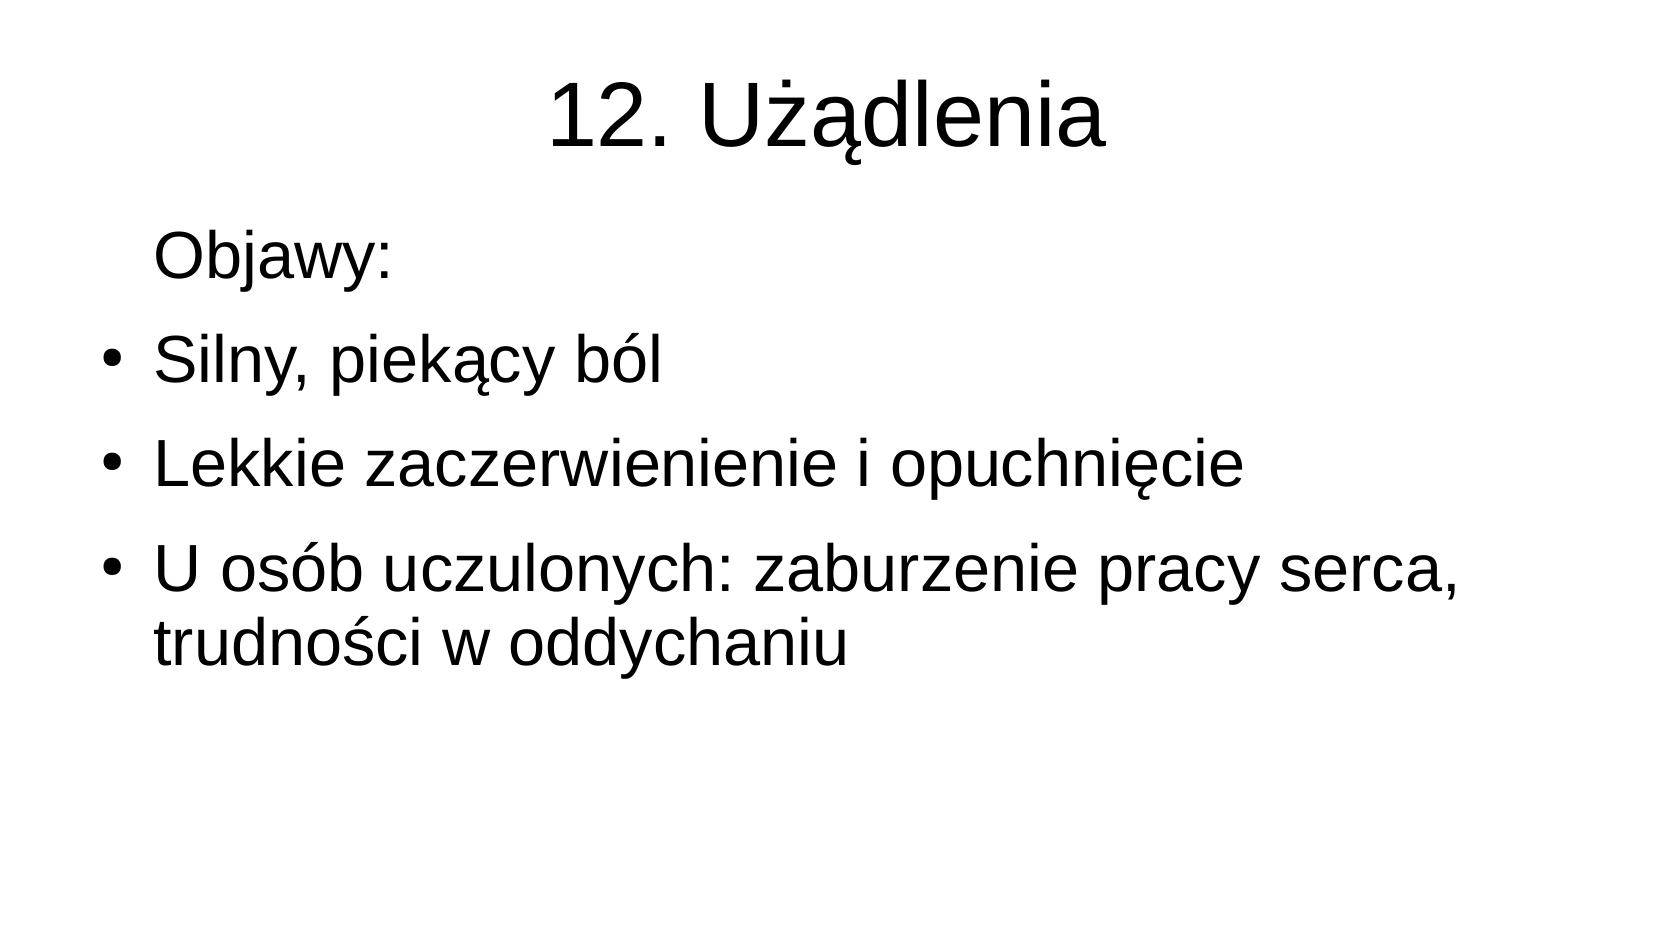

# 12. Użądlenia
Objawy:
Silny, piekący ból
Lekkie zaczerwienienie i opuchnięcie
U osób uczulonych: zaburzenie pracy serca, trudności w oddychaniu